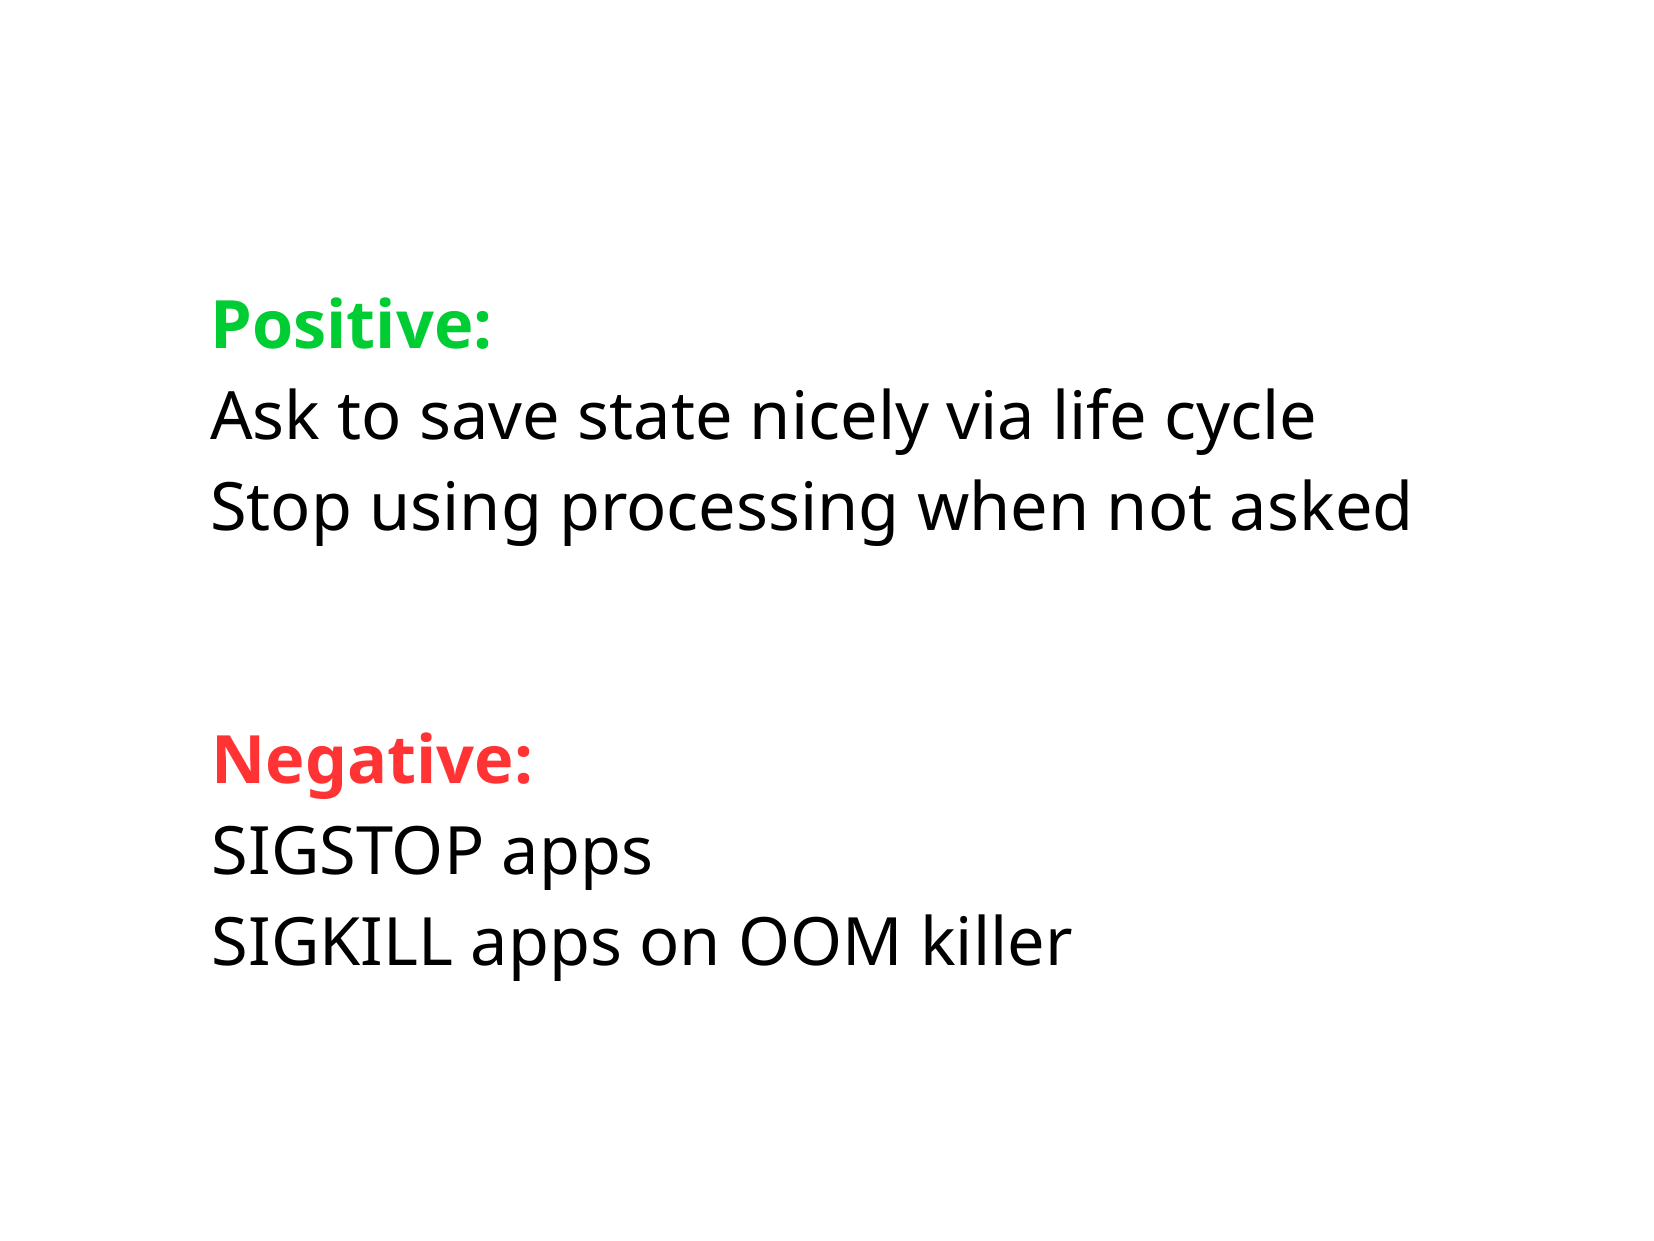

Positive:
Ask to save state nicely via life cycle
Stop using processing when not asked
Negative:
SIGSTOP apps
SIGKILL apps on OOM killer